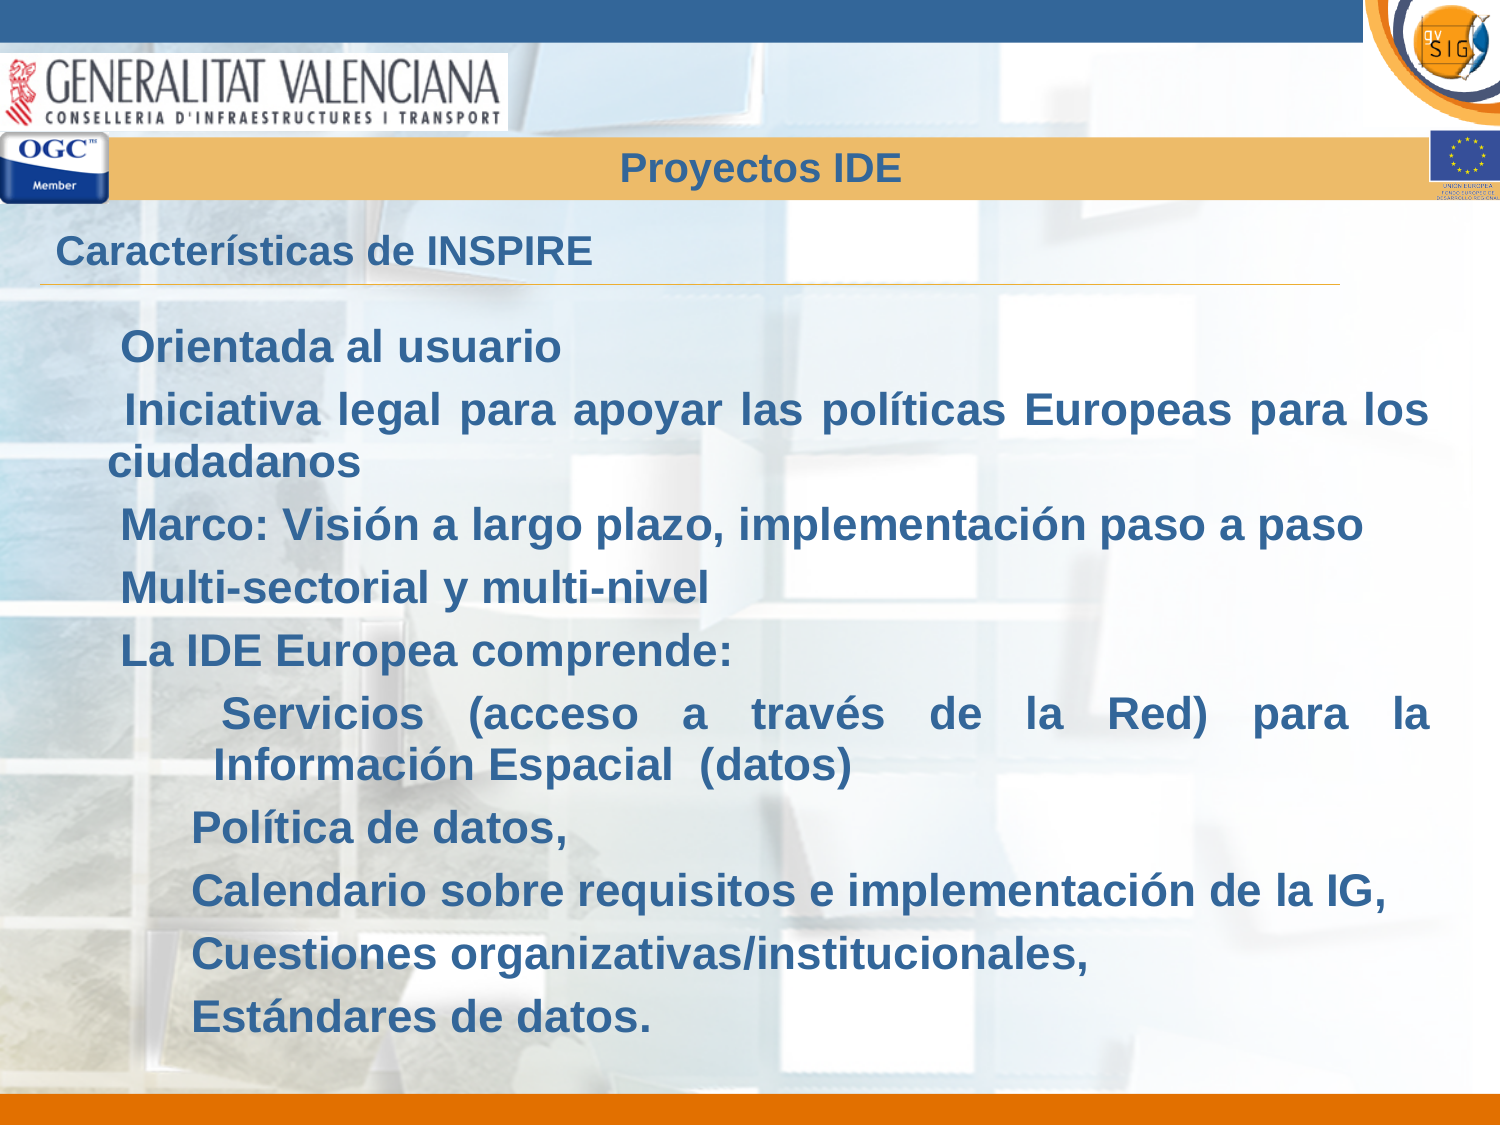

Proyectos IDE
Características de INSPIRE
 Orientada al usuario
 Iniciativa legal para apoyar las políticas Europeas para los ciudadanos
 Marco: Visión a largo plazo, implementación paso a paso
 Multi-sectorial y multi-nivel
 La IDE Europea comprende:
 Servicios (acceso a través de la Red) para la Información Espacial (datos)
 Política de datos,
 Calendario sobre requisitos e implementación de la IG,
 Cuestiones organizativas/institucionales,
 Estándares de datos.